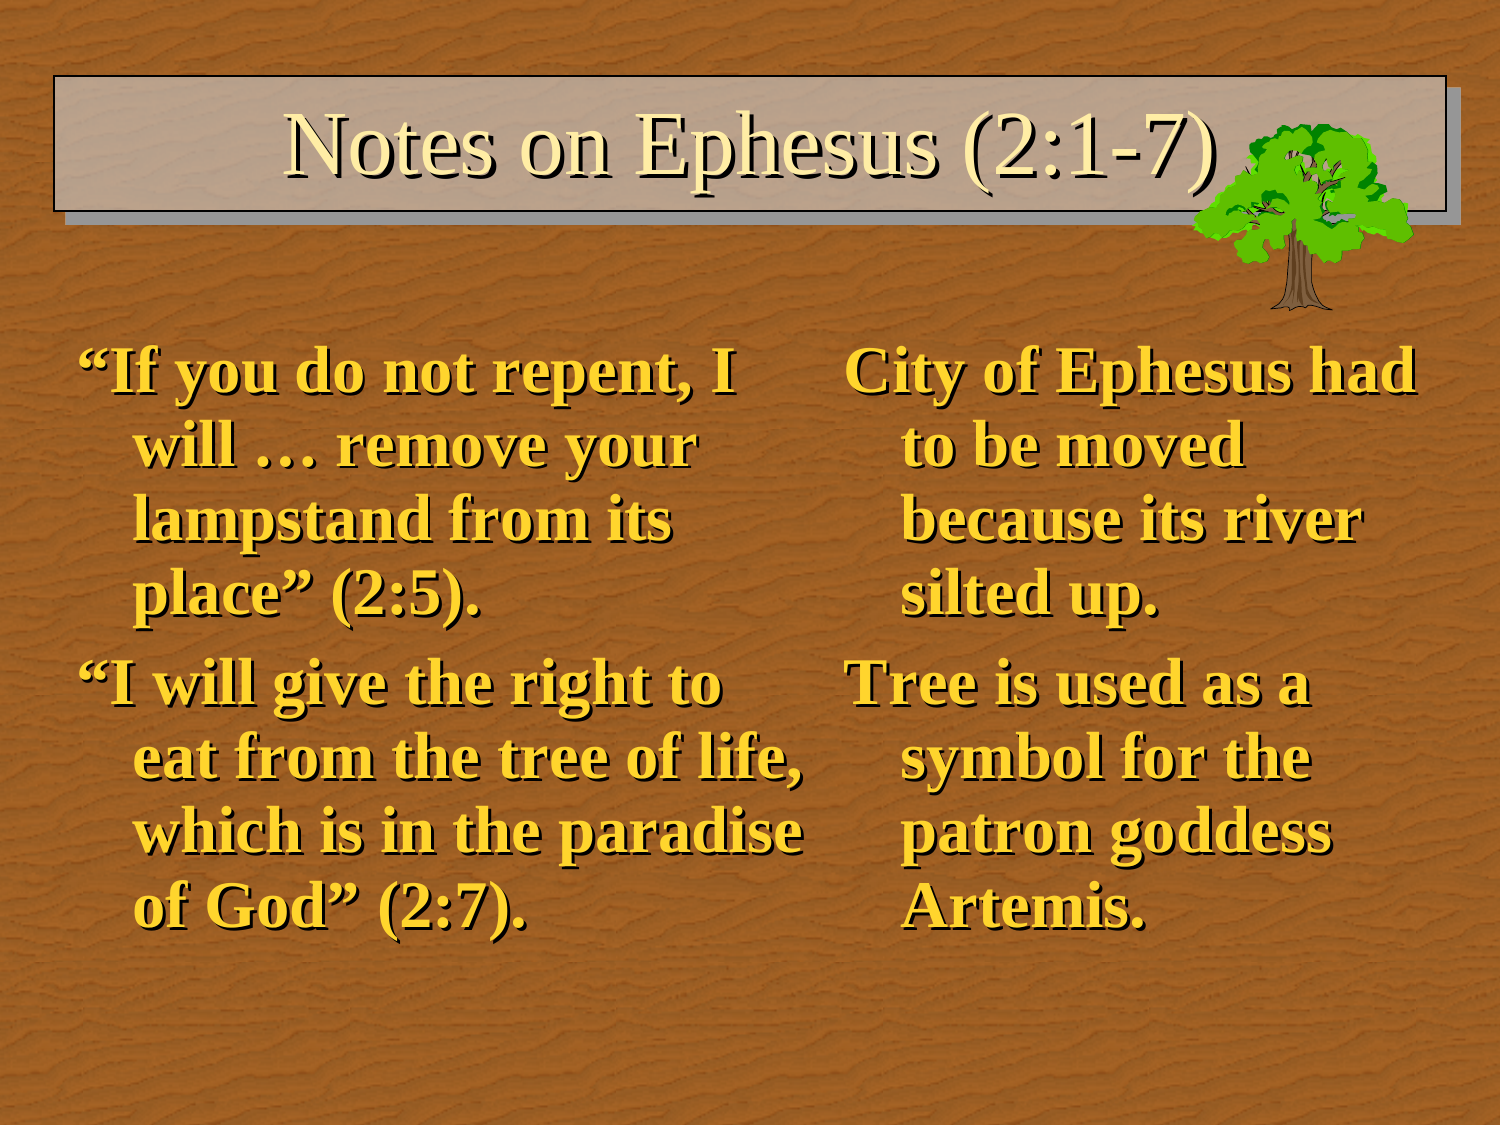

# Notes on Ephesus (2:1-7)
“If you do not repent, I will … remove your lampstand from its place” (2:5).
“I will give the right to eat from the tree of life, which is in the paradise of God” (2:7).
City of Ephesus had to be moved because its river silted up.
Tree is used as a symbol for the patron goddess Artemis.